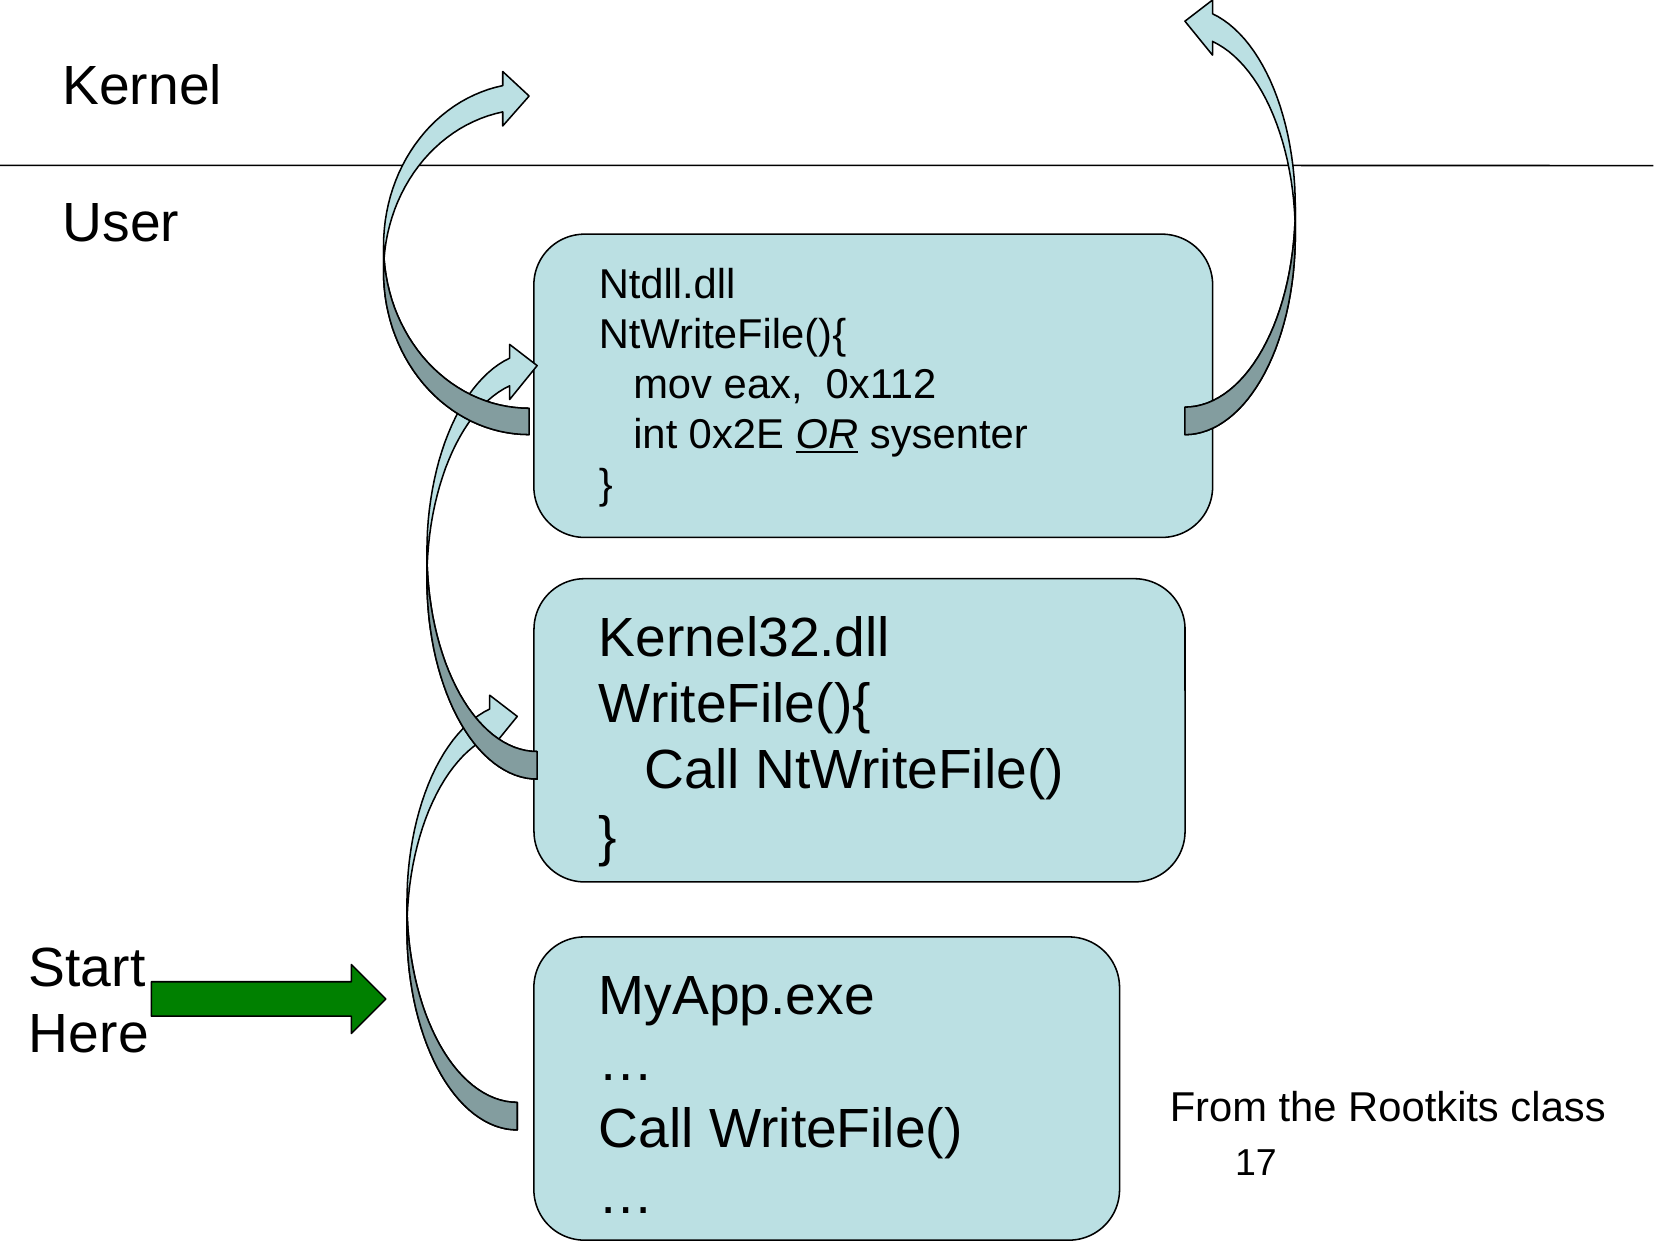

Kernel
User
Ntdll.dll
NtWriteFile(){
 mov eax, 0x112
 int 0x2E OR sysenter
}
Kernel32.dll
WriteFile(){
 Call NtWriteFile()
}
Start
Here
MyApp.exe
…
Call WriteFile()
…
From the Rootkits class